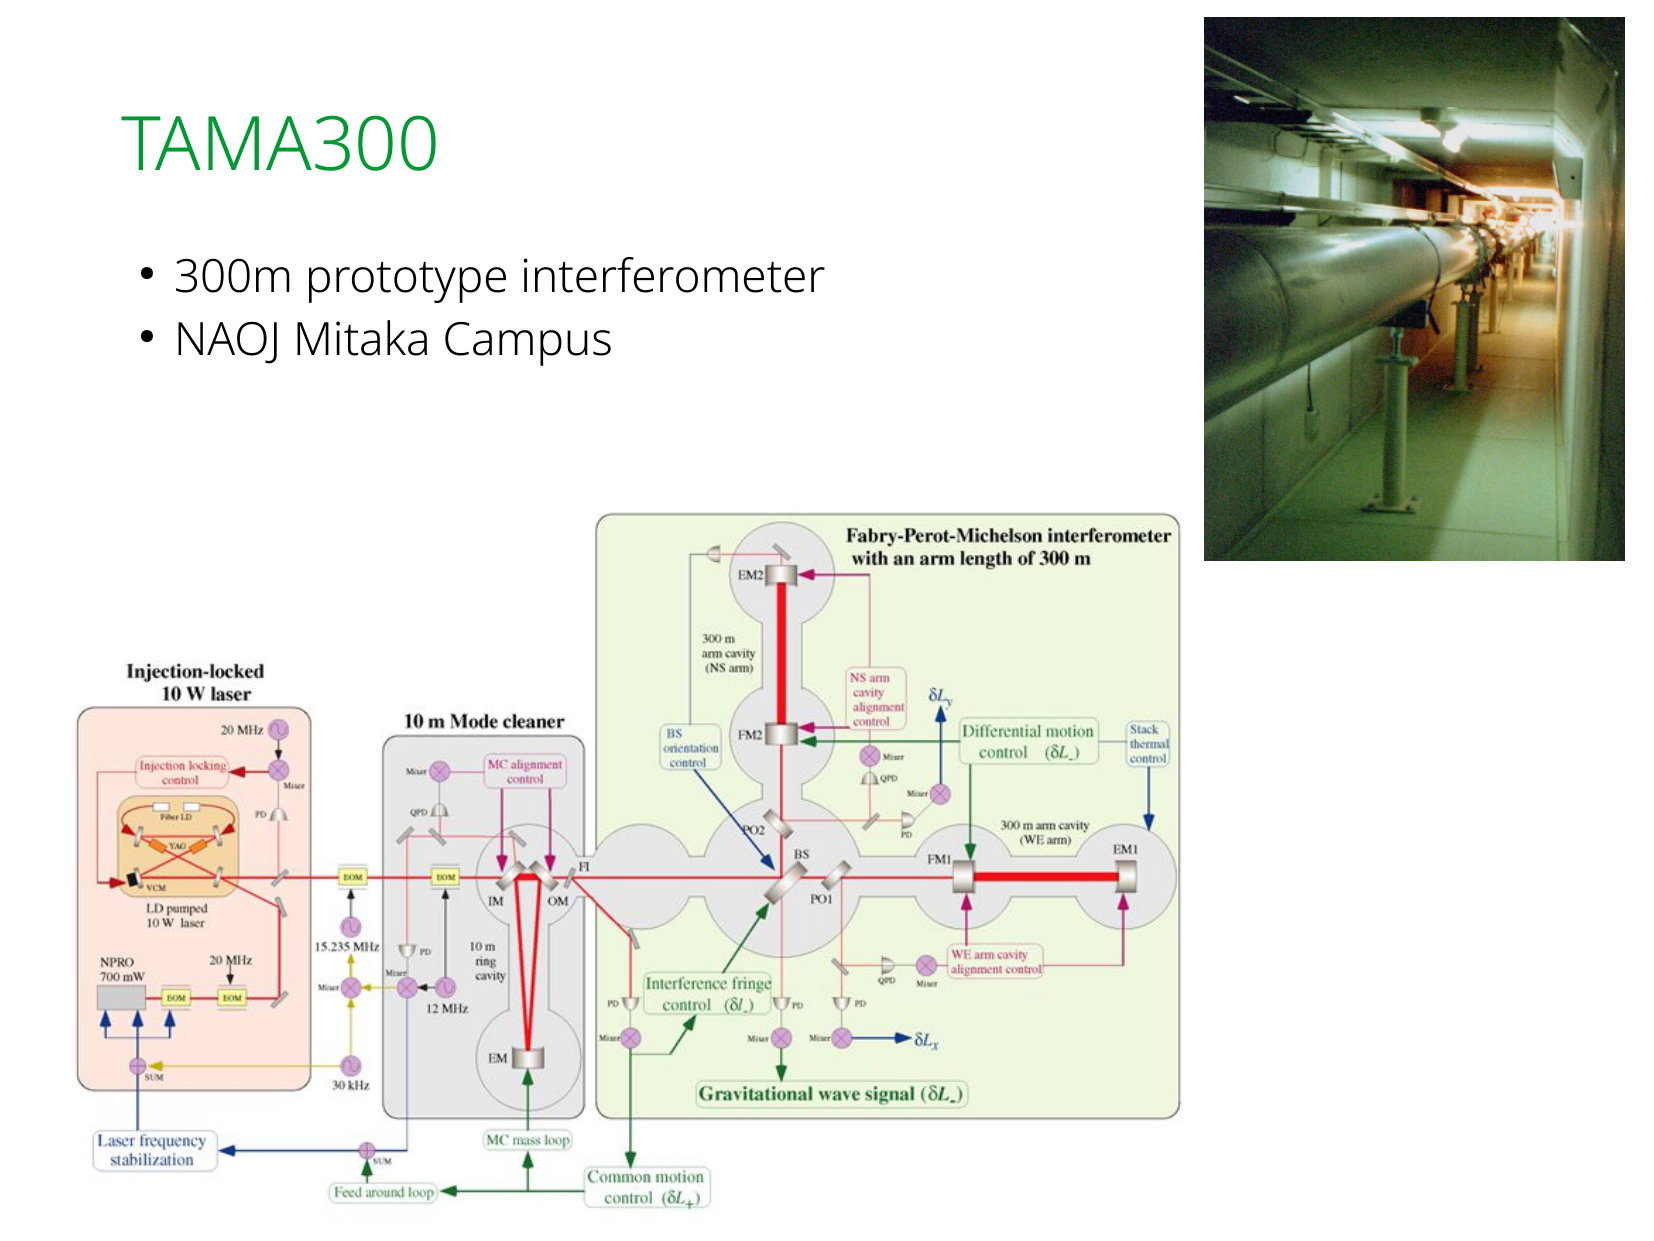

TAMA300
300m prototype interferometer
NAOJ Mitaka Campus